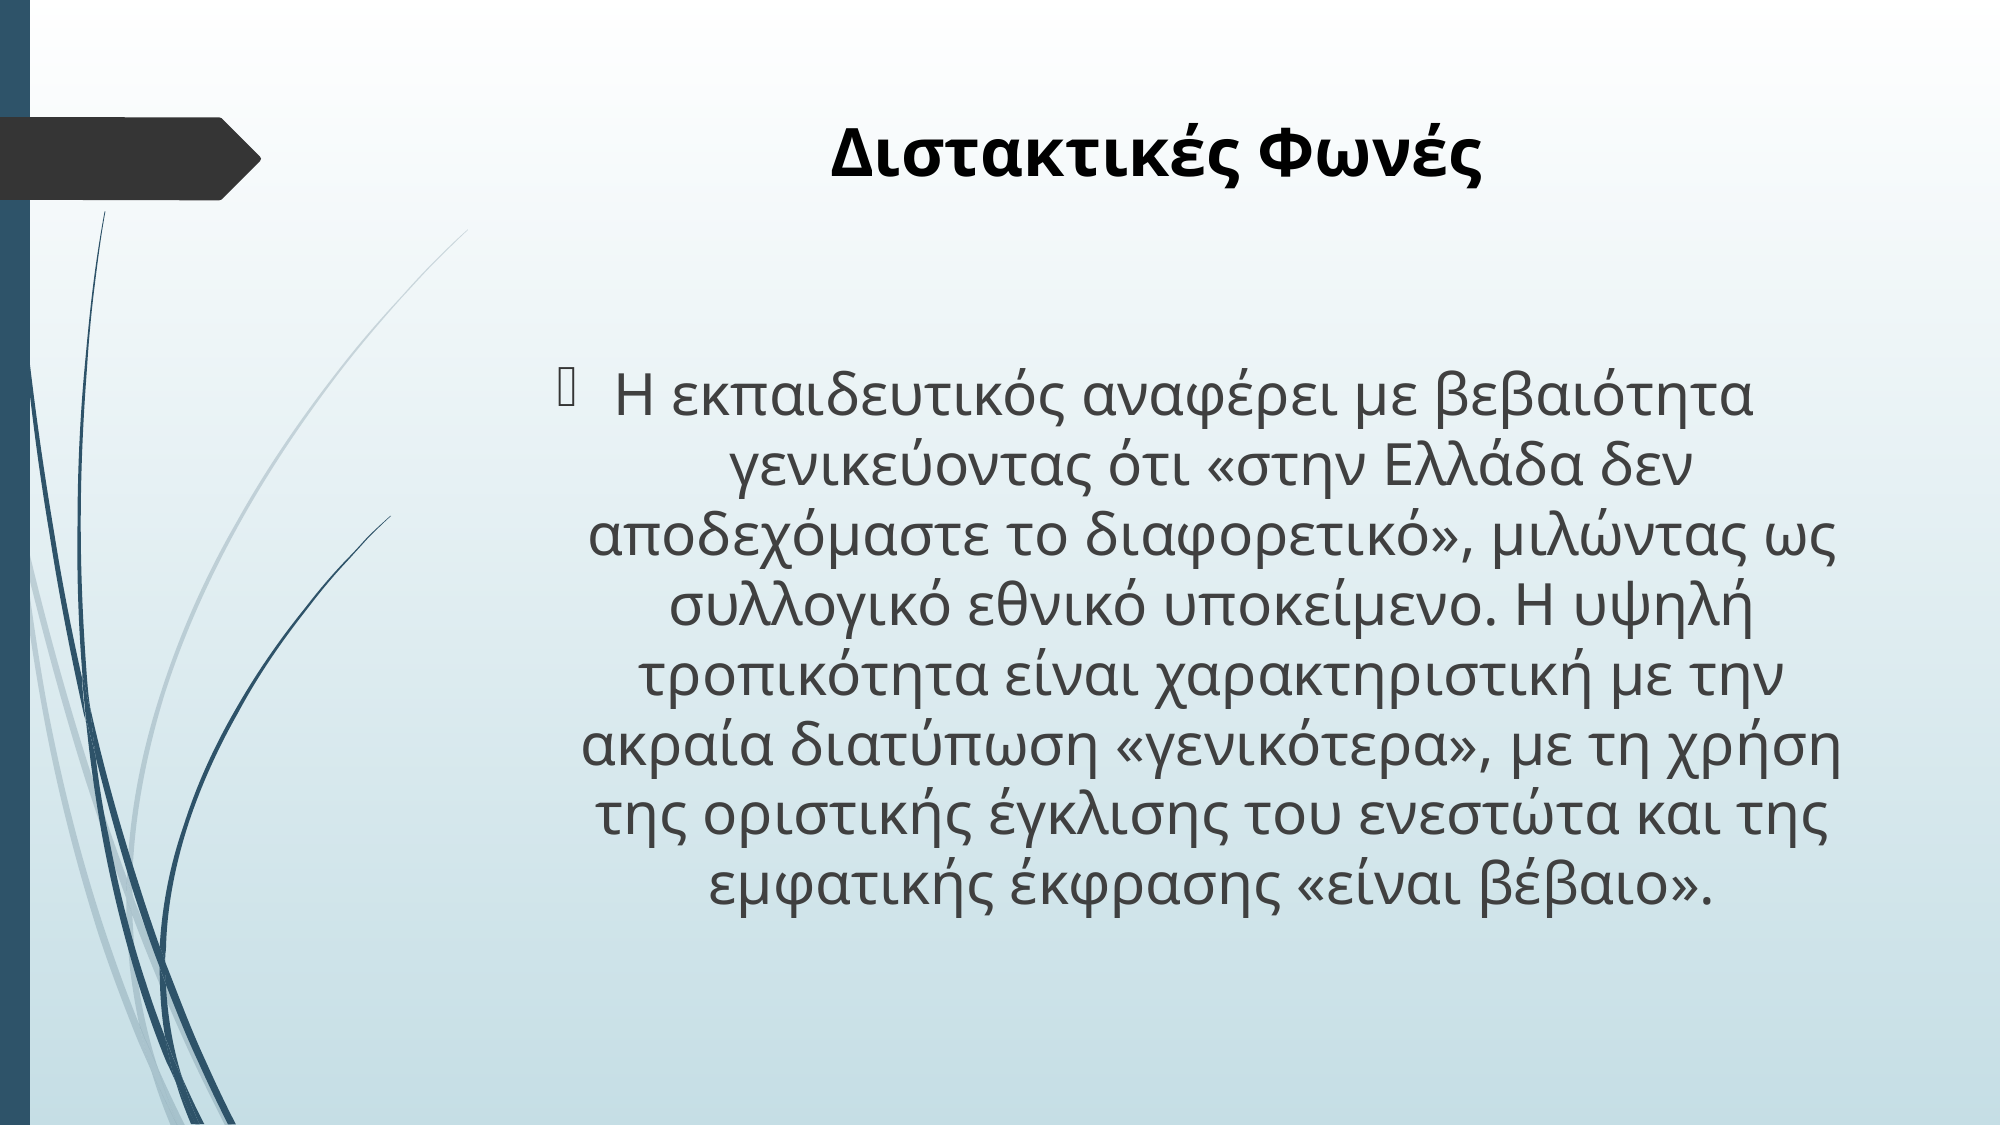

# Διστακτικές Φωνές
Η εκπαιδευτικός αναφέρει με βεβαιότητα γενικεύοντας ότι «στην Ελλάδα δεν αποδεχόμαστε το διαφορετικό», μιλώντας ως συλλογικό εθνικό υποκείμενο. Η υψηλή τροπικότητα είναι χαρακτηριστική με την ακραία διατύπωση «γενικότερα», με τη χρήση της οριστικής έγκλισης του ενεστώτα και της εμφατικής έκφρασης «είναι βέβαιο».